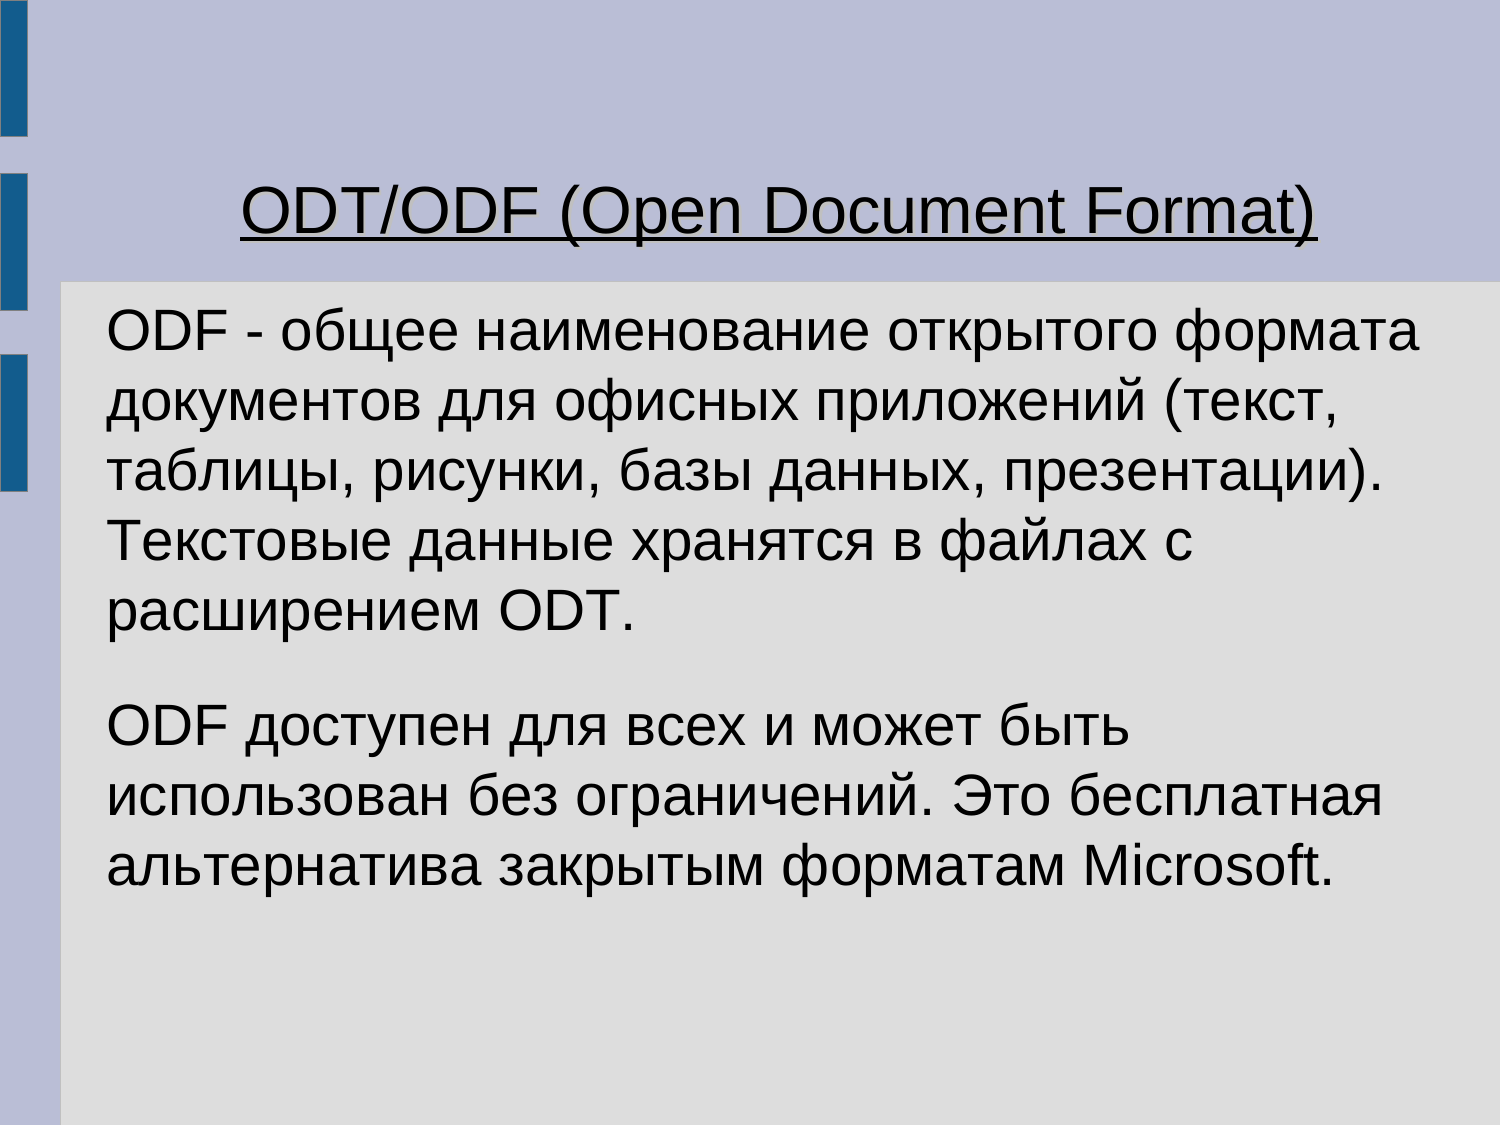

ODT/ODF (Open Document Format)
ODF - общее наименование открытого формата документов для офисных приложений (текст, таблицы, рисунки, базы данных, презентации). Текстовые данные хранятся в файлах с расширением ODT.
ODF доступен для всех и может быть использован без ограничений. Это бесплатная альтернатива закрытым форматам Microsoft.